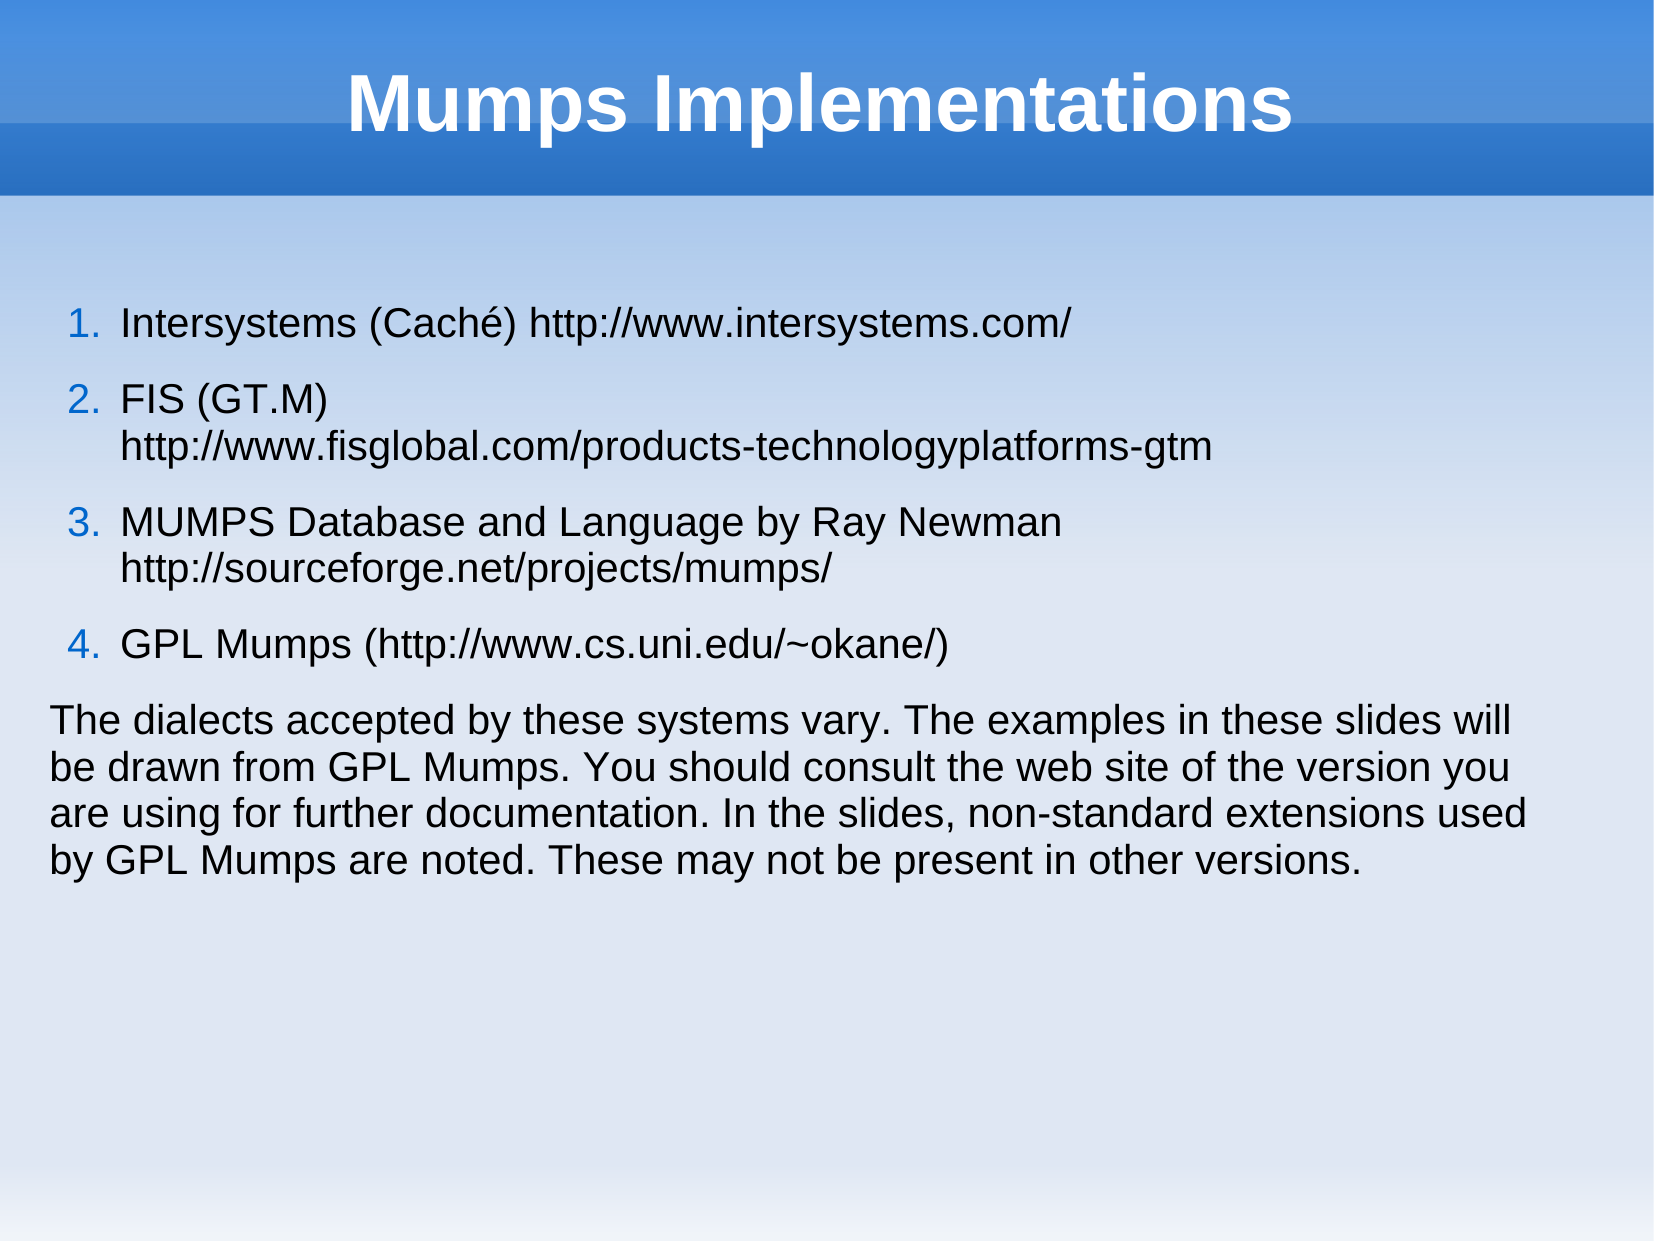

# Mumps Implementations
Intersystems (Caché) http://www.intersystems.com/
FIS (GT.M)
http://www.fisglobal.com/products-technologyplatforms-gtm
MUMPS Database and Language by Ray Newman
http://sourceforge.net/projects/mumps/
GPL Mumps (http://www.cs.uni.edu/~okane/)
The dialects accepted by these systems vary. The examples in these slides will be drawn from GPL Mumps. You should consult the web site of the version you are using for further documentation. In the slides, non-standard extensions used by GPL Mumps are noted. These may not be present in other versions.